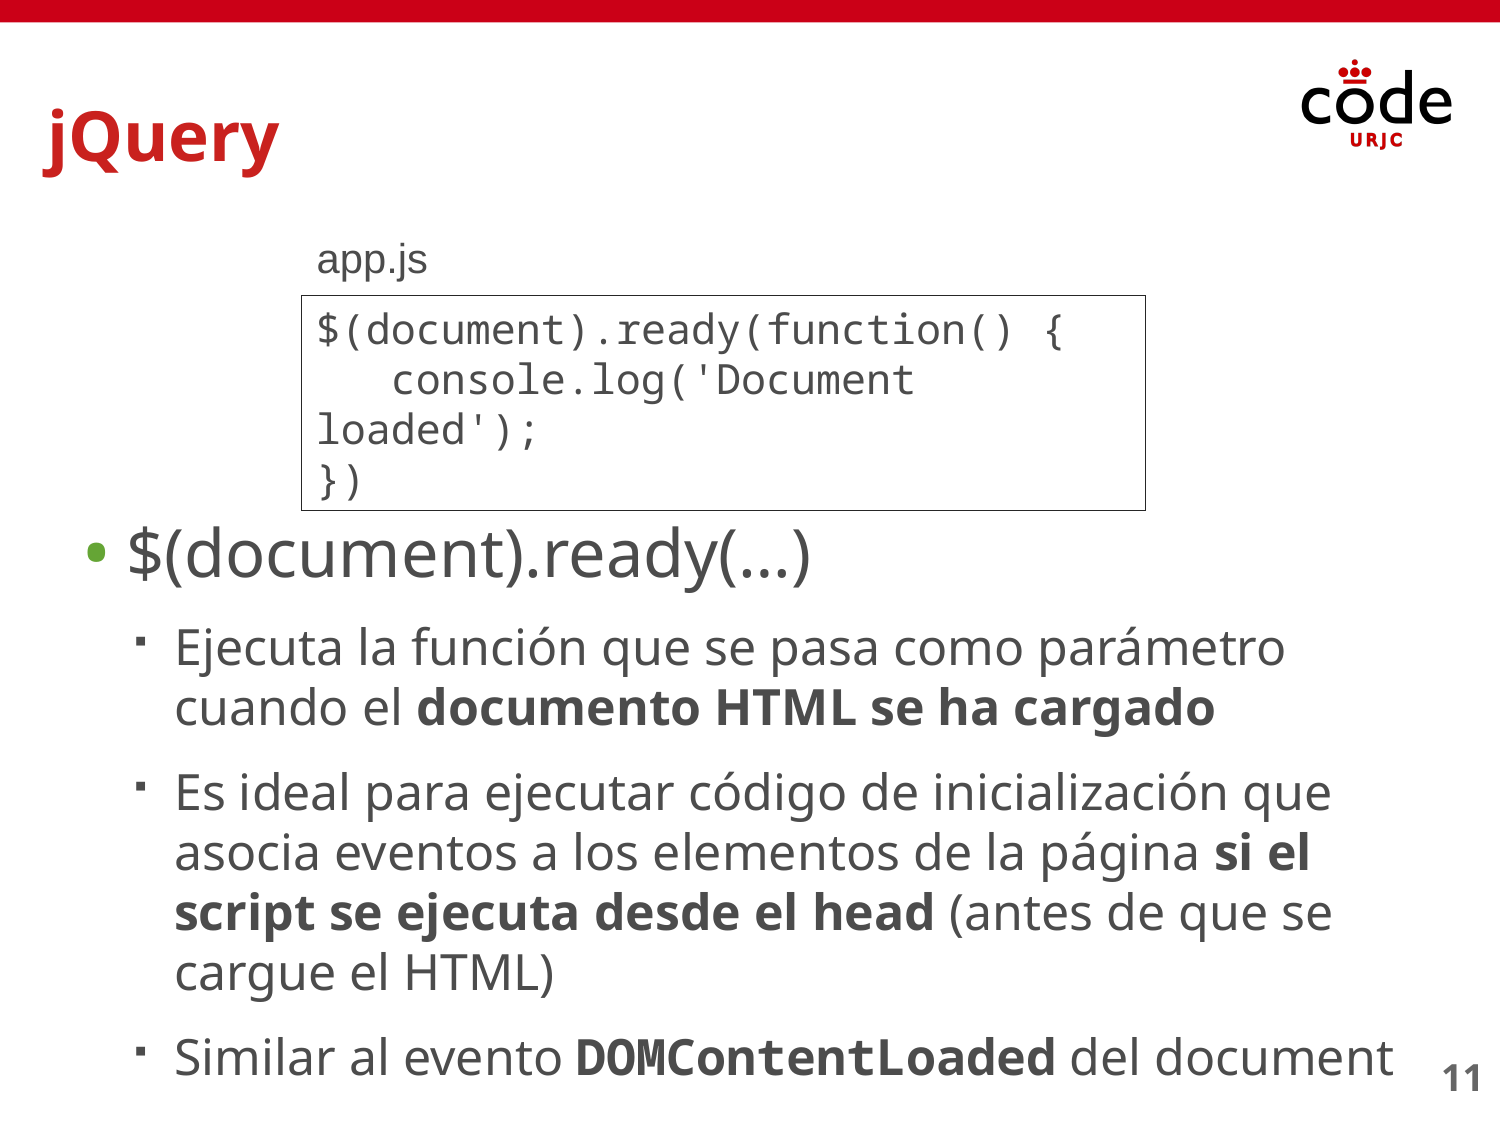

# jQuery
app.js
$(document).ready(function() {
 console.log('Document loaded');
})
$(document).ready(…)
Ejecuta la función que se pasa como parámetro cuando el documento HTML se ha cargado
Es ideal para ejecutar código de inicialización que asocia eventos a los elementos de la página si el script se ejecuta desde el head (antes de que se cargue el HTML)
Similar al evento DOMContentLoaded del document